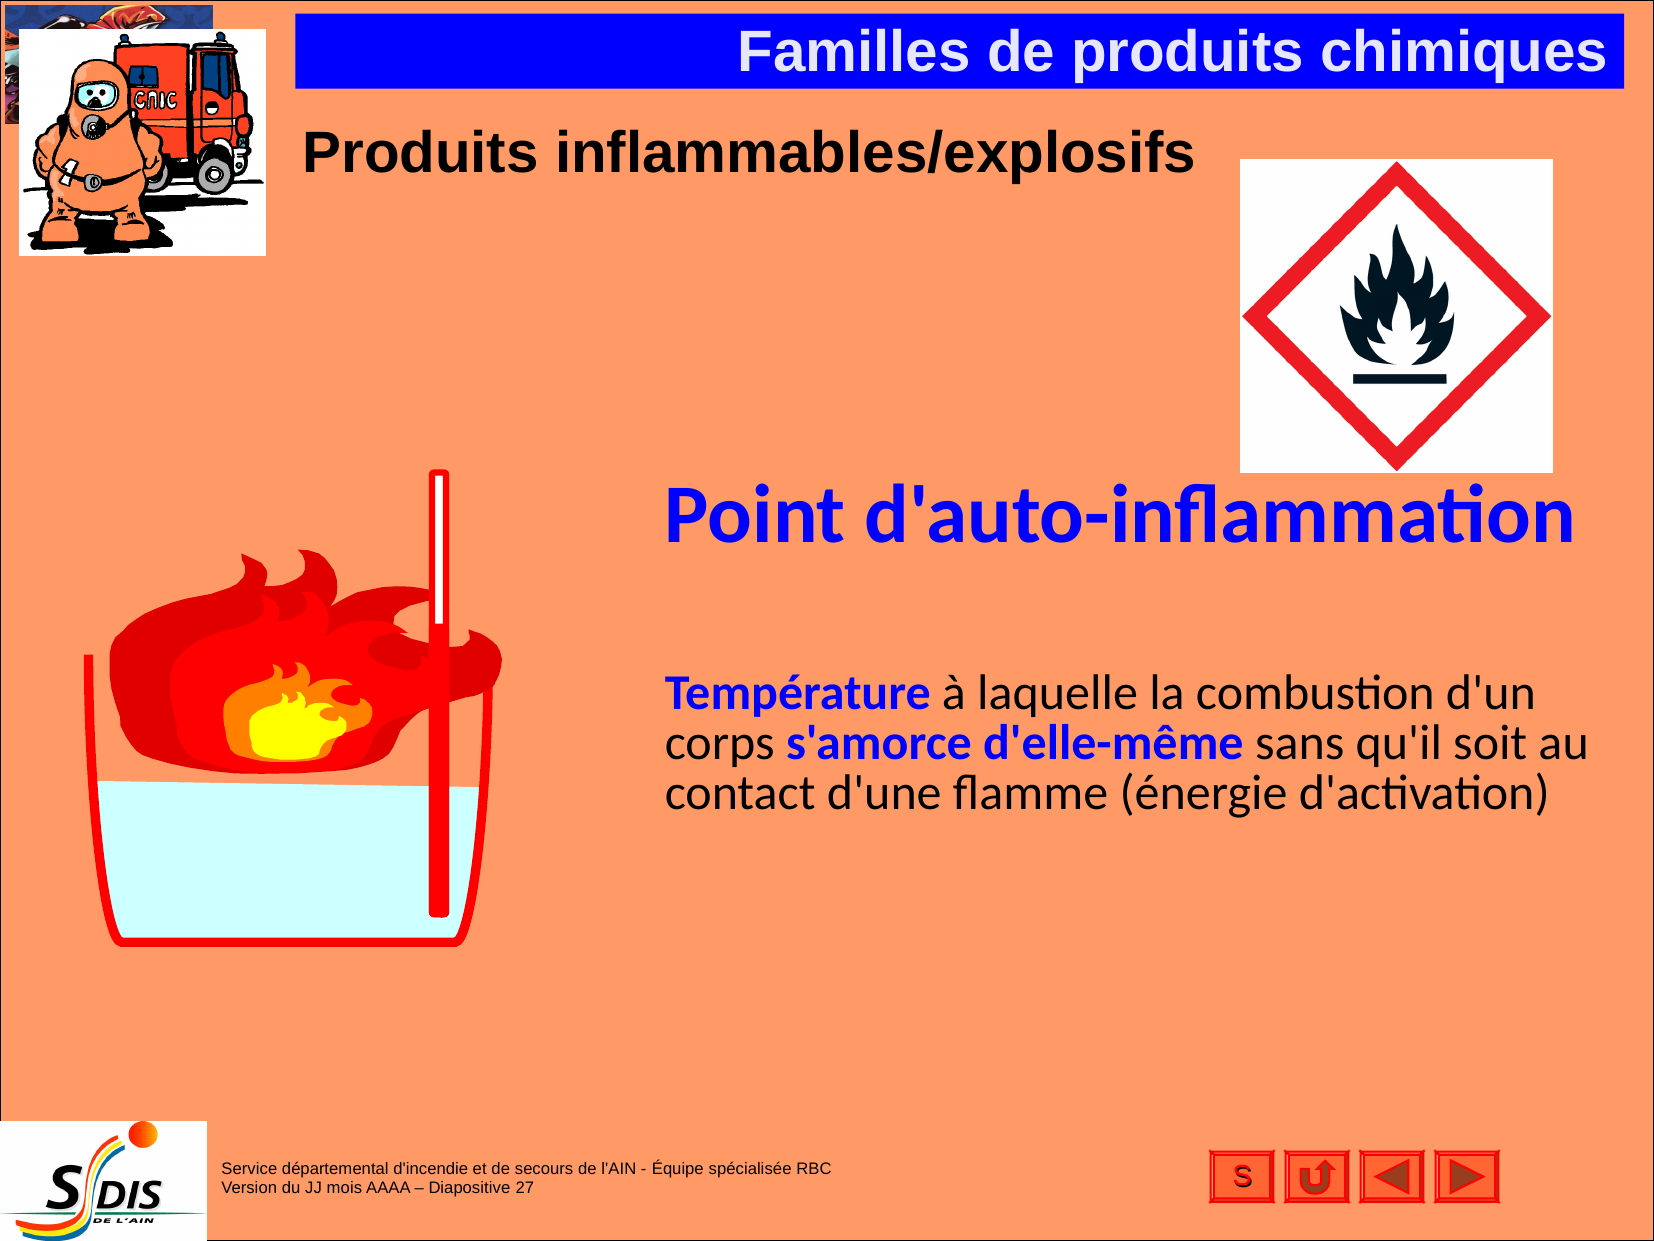

Familles de produits chimiques
Produits inflammables/explosifs
# Point d'auto-inflammation
Température à laquelle la combustion d'un corps s'amorce d'elle-même sans qu'il soit au contact d'une flamme (énergie d'activation)